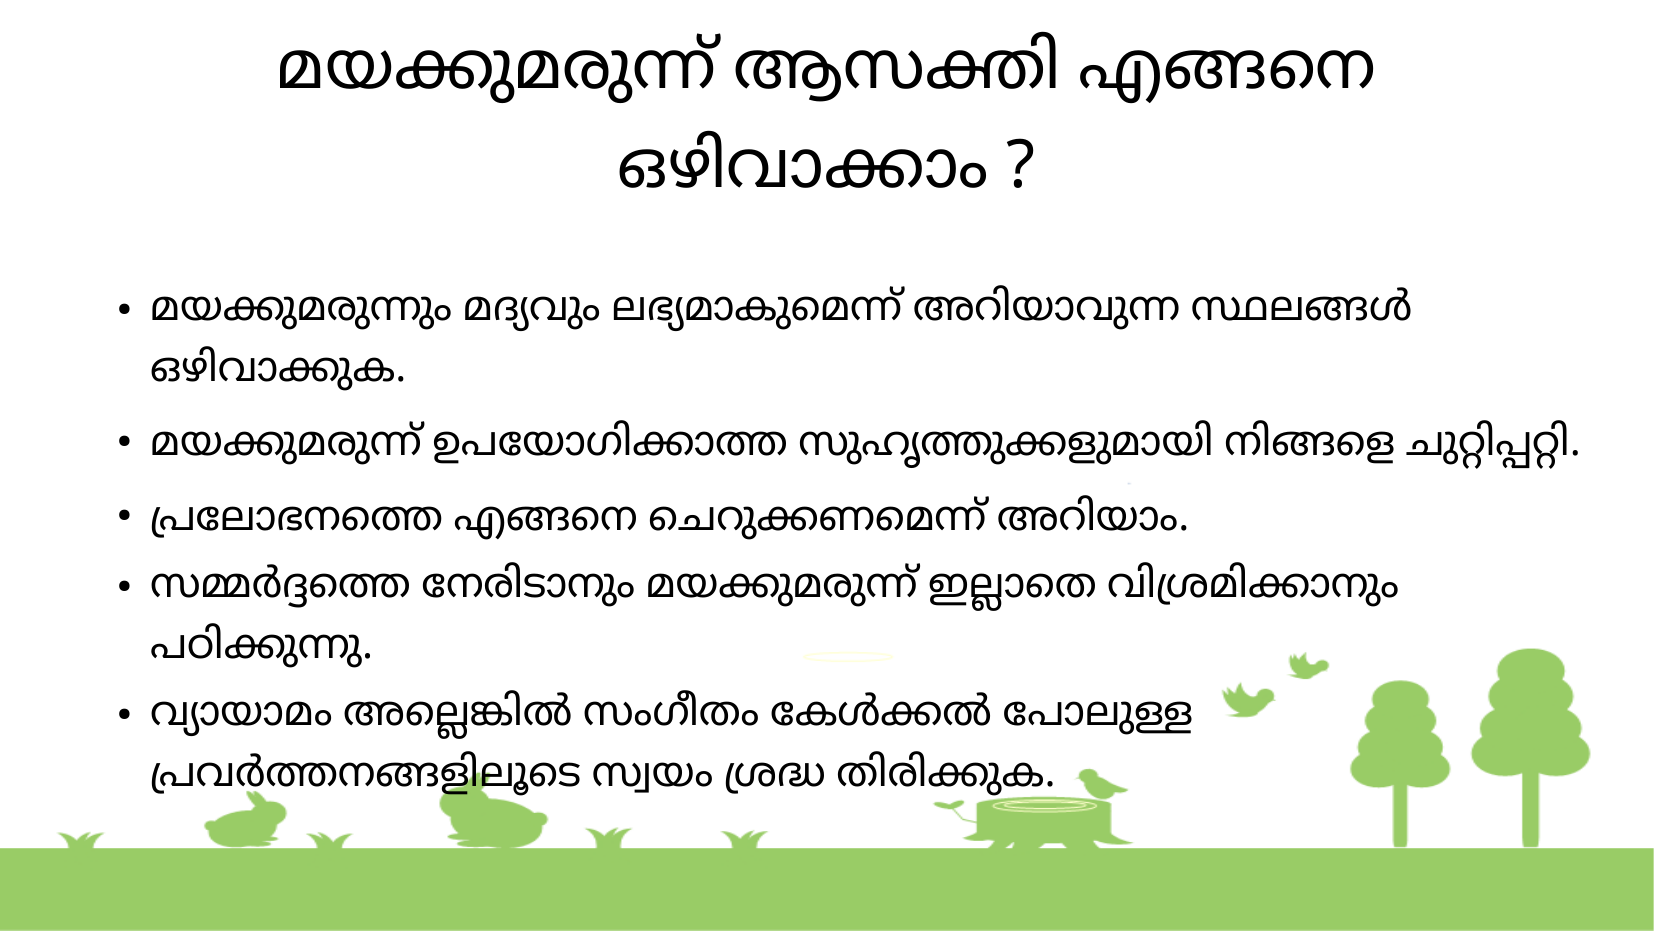

# മയക്കുമരുന്ന് ആസക്തി എങ്ങനെ ഒഴിവാക്കാം ​?
മയക്കുമരുന്നും മദ്യവും ലഭ്യമാകുമെന്ന് അറിയാവുന്ന സ്ഥലങ്ങൾ ഒഴിവാക്കുക.
മയക്കുമരുന്ന് ഉപയോഗിക്കാത്ത സുഹൃത്തുക്കളുമായി നിങ്ങളെ ചുറ്റിപ്പറ്റി.
പ്രലോഭനത്തെ എങ്ങനെ ചെറുക്കണമെന്ന് അറിയാം.
സമ്മർദ്ദത്തെ നേരിടാനും മയക്കുമരുന്ന് ഇല്ലാതെ വിശ്രമിക്കാനും പഠിക്കുന്നു.
വ്യായാമം അല്ലെങ്കിൽ സംഗീതം കേൾക്കൽ പോലുള്ള പ്രവർത്തനങ്ങളിലൂടെ സ്വയം ശ്രദ്ധ തിരിക്കുക.